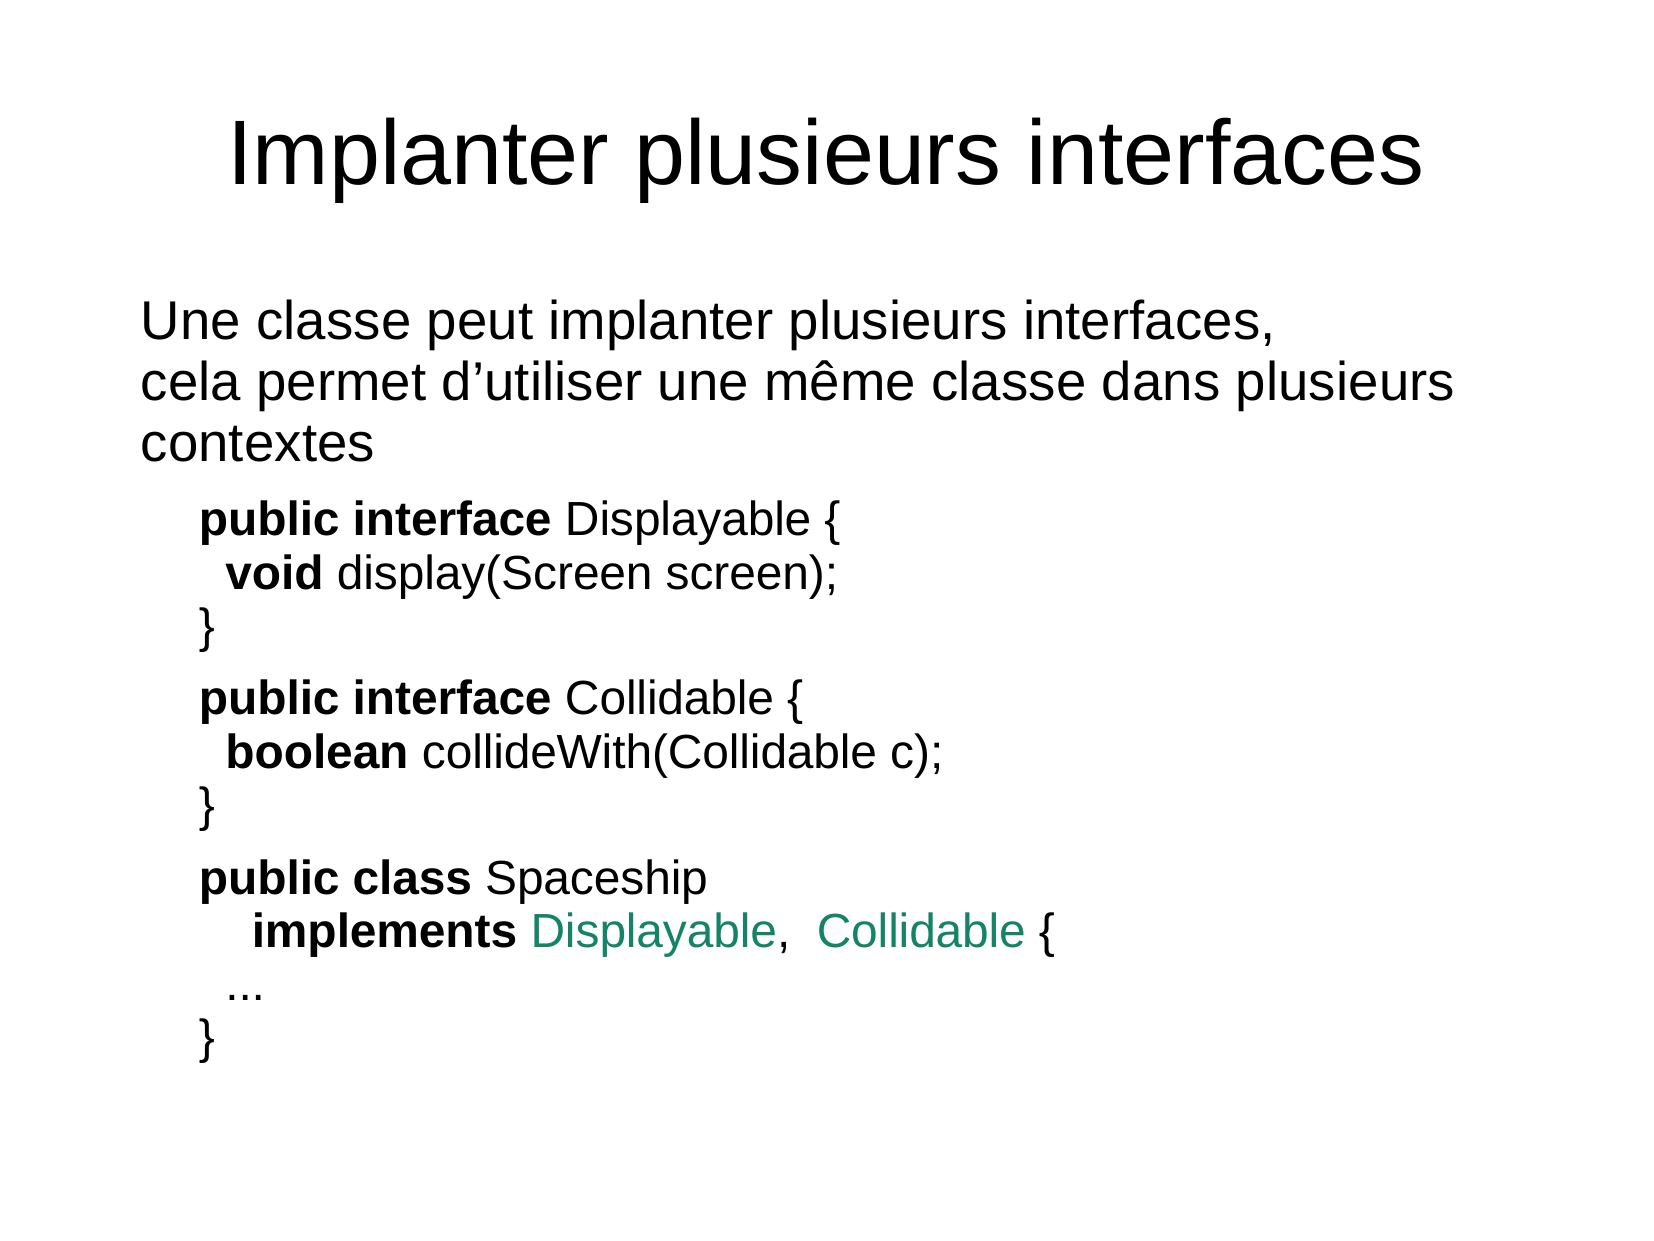

# Implanter plusieurs interfaces
Une classe peut implanter plusieurs interfaces,
cela permet d’utiliser une même classe dans plusieurs contextes
public interface Displayable {
 void display(Screen screen);
}
public interface Collidable {
 boolean collideWith(Collidable c);
}
public class Spaceship
 implements Displayable, Collidable {
 ...
}